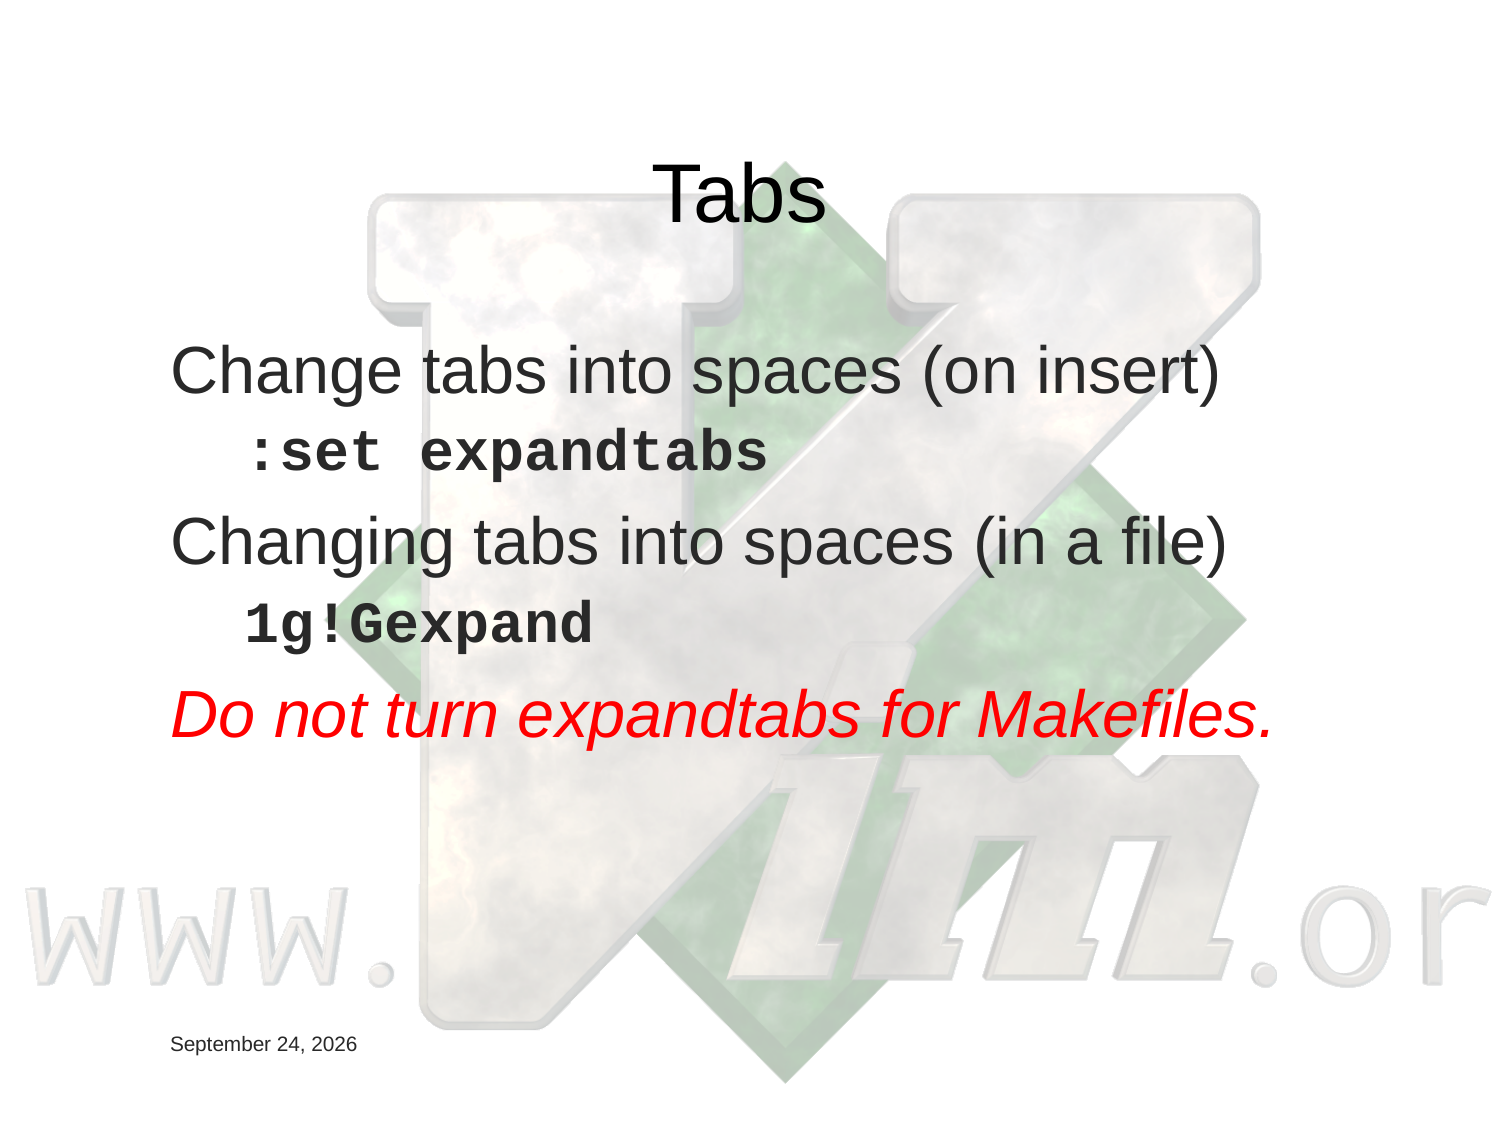

# Tabs
Change tabs into spaces (on insert)
:set expandtabs
Changing tabs into spaces (in a file)
1g!Gexpand
Do not turn expandtabs for Makefiles.